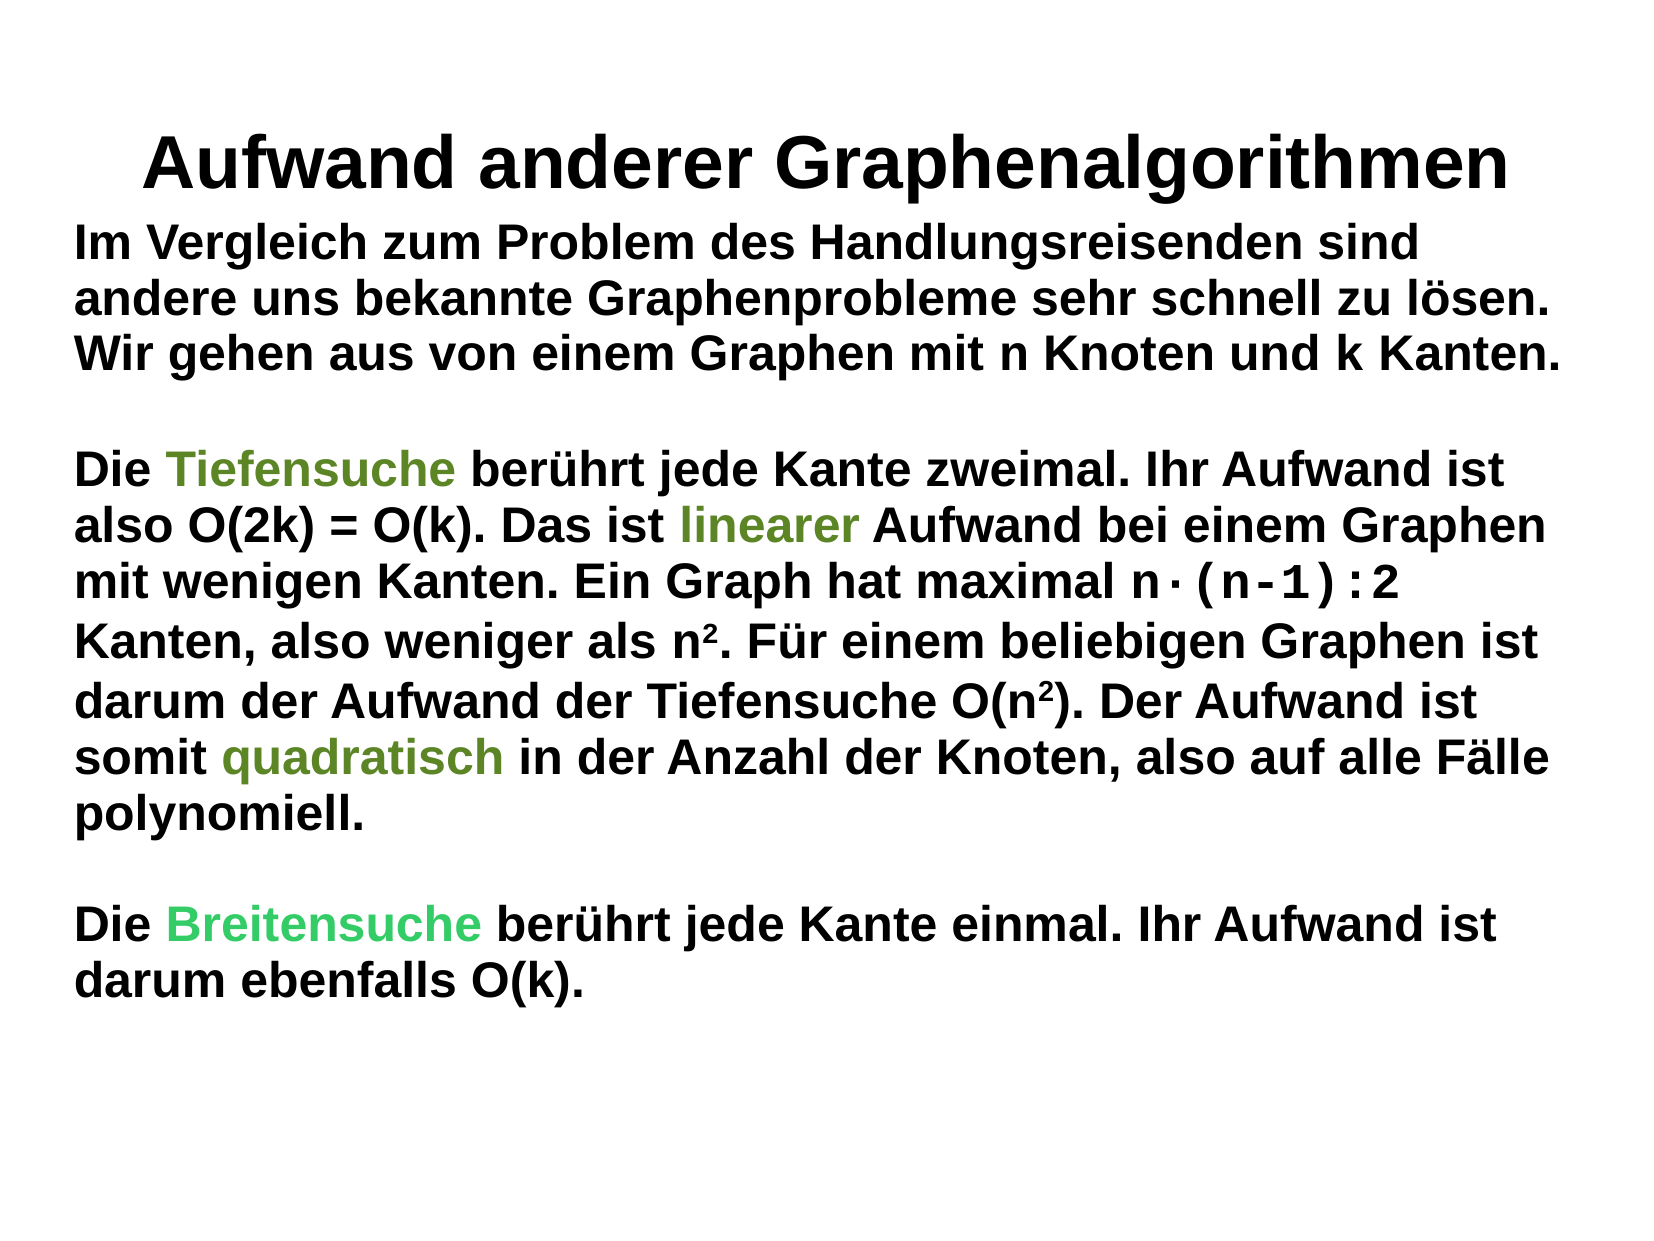

# Aufwand anderer Graphenalgorithmen
Im Vergleich zum Problem des Handlungsreisenden sind andere uns bekannte Graphenprobleme sehr schnell zu lösen. Wir gehen aus von einem Graphen mit n Knoten und k Kanten.
Die Tiefensuche berührt jede Kante zweimal. Ihr Aufwand ist also O(2k) = O(k). Das ist linearer Aufwand bei einem Graphen mit wenigen Kanten. Ein Graph hat maximal n·(n-1):2 Kanten, also weniger als n2. Für einem beliebigen Graphen ist darum der Aufwand der Tiefensuche O(n2). Der Aufwand ist somit quadratisch in der Anzahl der Knoten, also auf alle Fälle polynomiell.
Die Breitensuche berührt jede Kante einmal. Ihr Aufwand ist darum ebenfalls O(k).